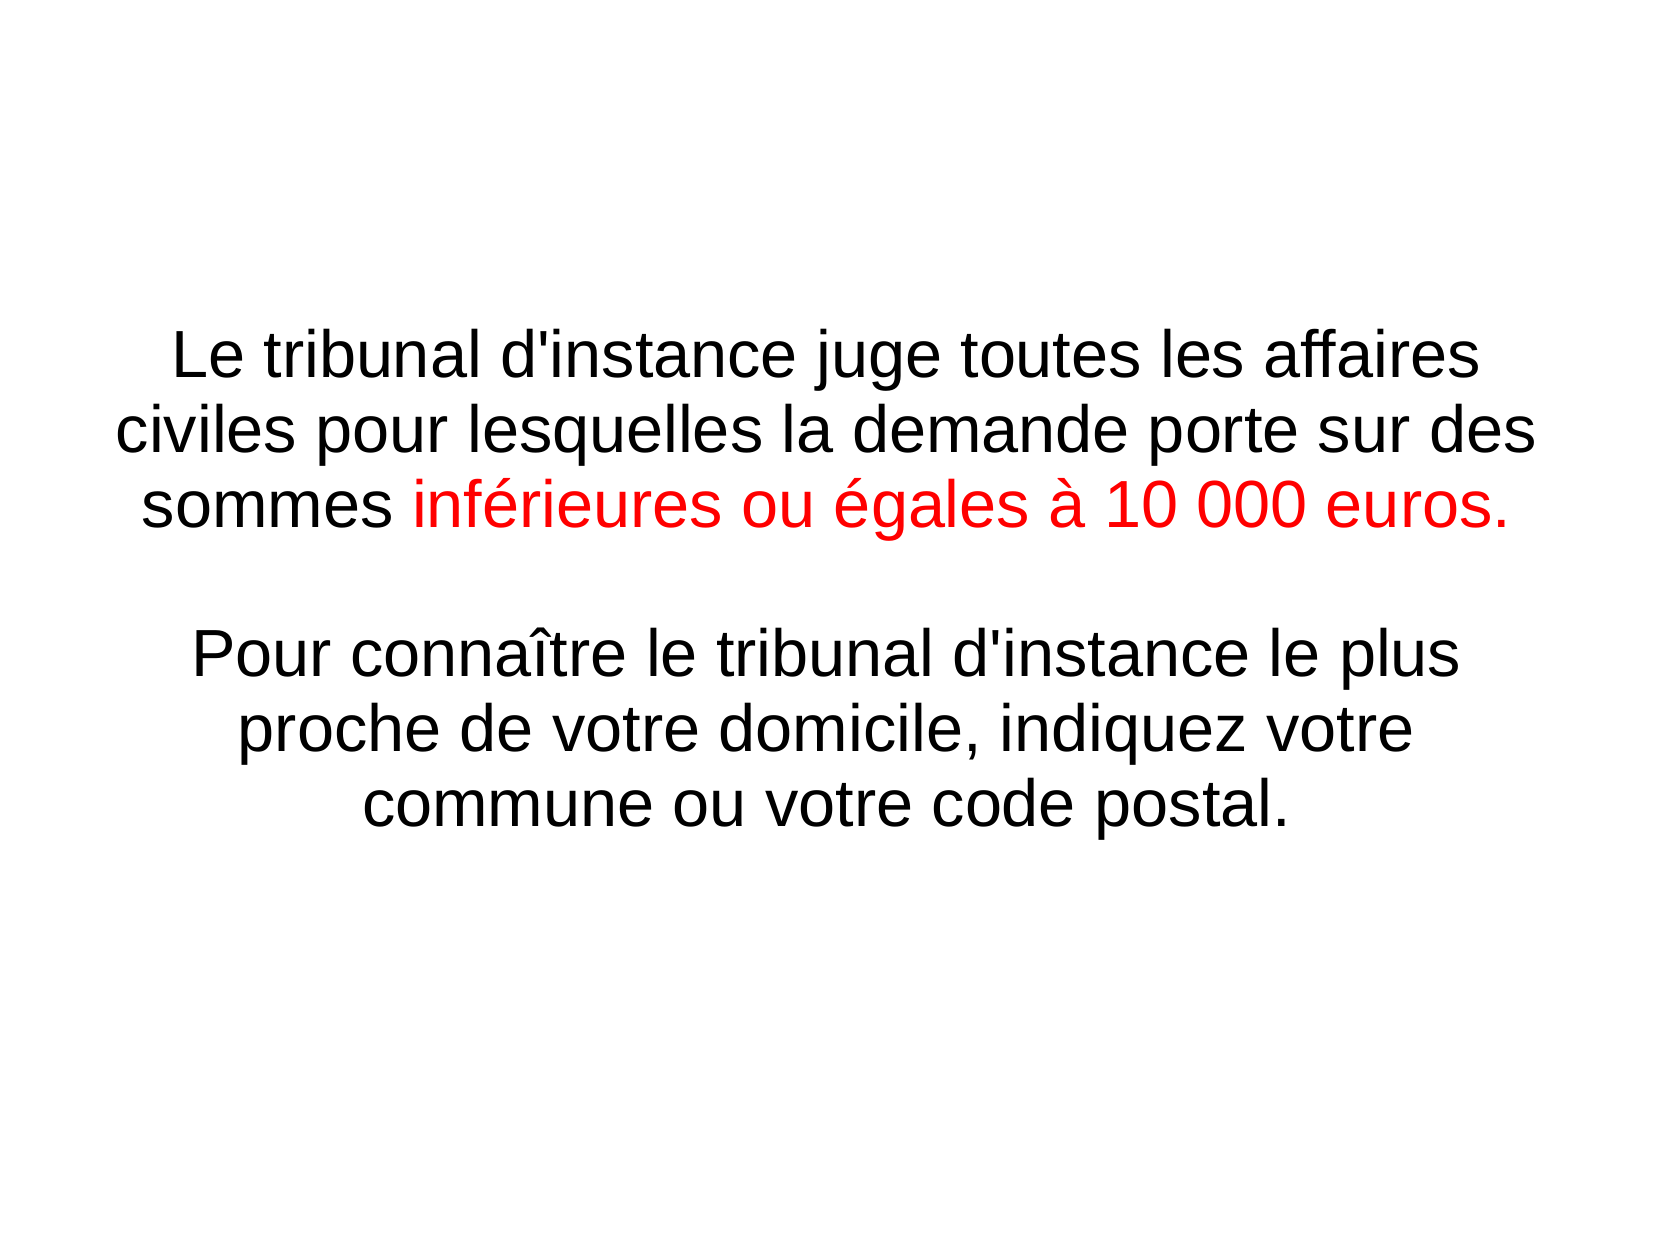

# Le tribunal d'instance juge toutes les affaires civiles pour lesquelles la demande porte sur des sommes inférieures ou égales à 10 000 euros.
Pour connaître le tribunal d'instance le plus proche de votre domicile, indiquez votre commune ou votre code postal.